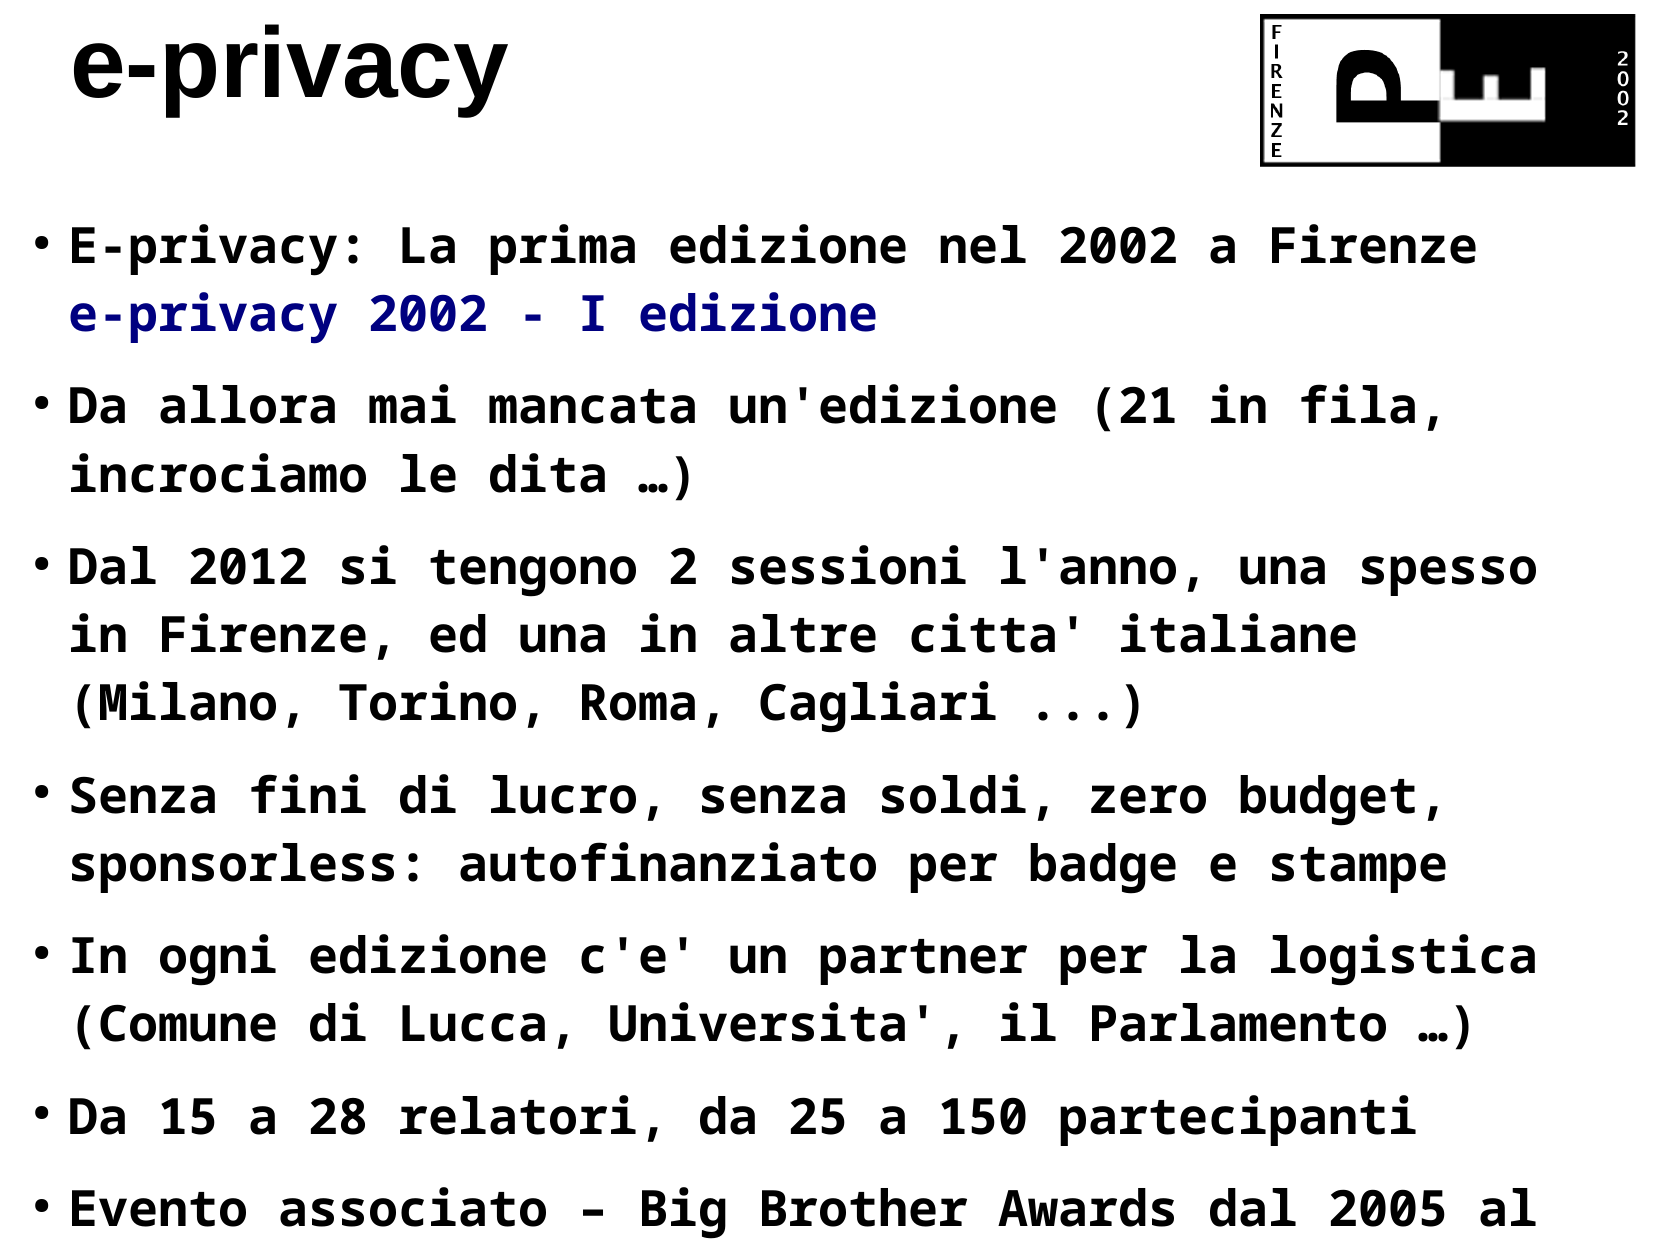

e-privacy
#
E-privacy: La prima edizione nel 2002 a Firenze e-privacy 2002 - I edizione
Da allora mai mancata un'edizione (21 in fila, incrociamo le dita …)
Dal 2012 si tengono 2 sessioni l'anno, una spesso in Firenze, ed una in altre citta' italiane (Milano, Torino, Roma, Cagliari ...)
Senza fini di lucro, senza soldi, zero budget, sponsorless: autofinanziato per badge e stampe
In ogni edizione c'e' un partner per la logistica (Comune di Lucca, Universita', il Parlamento …)
Da 15 a 28 relatori, da 25 a 150 partecipanti
Evento associato – Big Brother Awards dal 2005 al 2012 http://www.bigbrotherawards.it